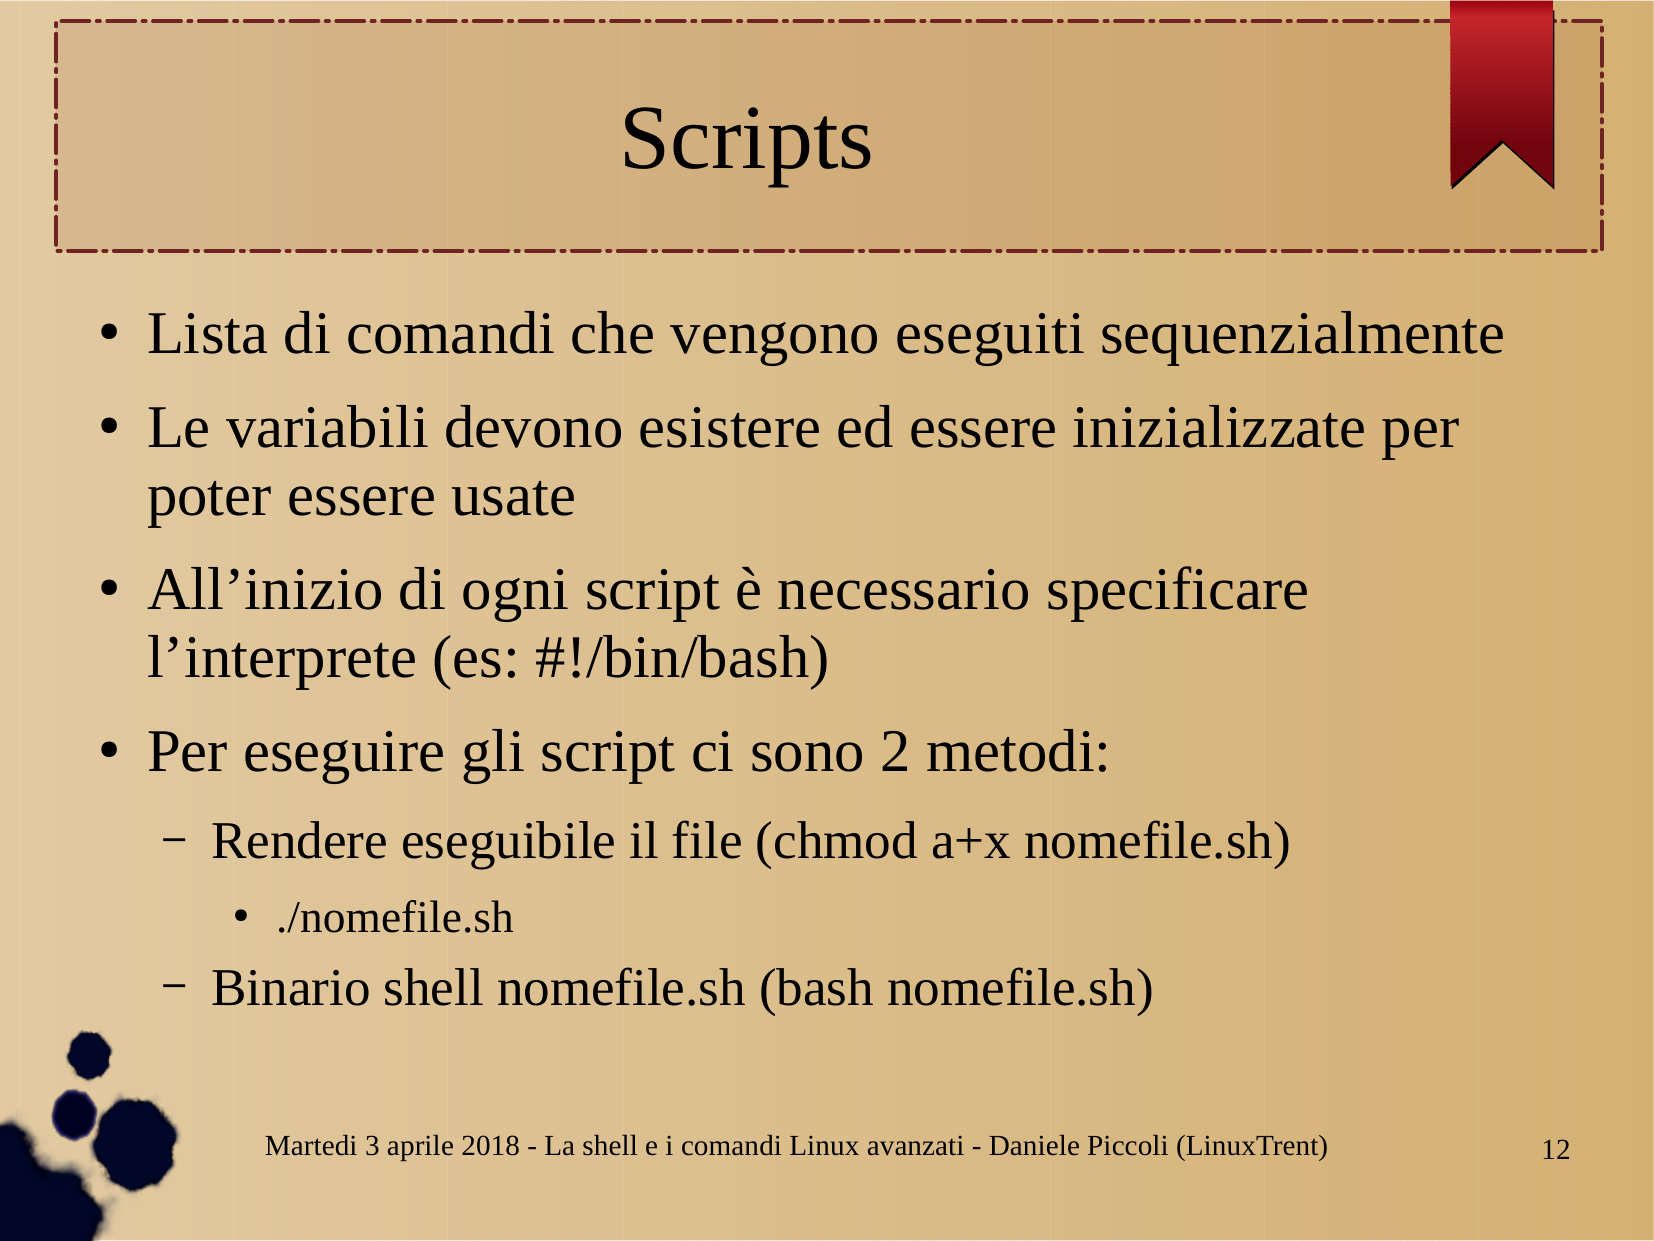

# Scripts
Lista di comandi che vengono eseguiti sequenzialmente
Le variabili devono esistere ed essere inizializzate per poter essere usate
All’inizio di ogni script è necessario specificare l’interprete (es: #!/bin/bash)
Per eseguire gli script ci sono 2 metodi:
Rendere eseguibile il file (chmod a+x nomefile.sh)
./nomefile.sh
Binario shell nomefile.sh (bash nomefile.sh)
Martedi 3 aprile 2018 - La shell e i comandi Linux avanzati - Daniele Piccoli (LinuxTrent)
12